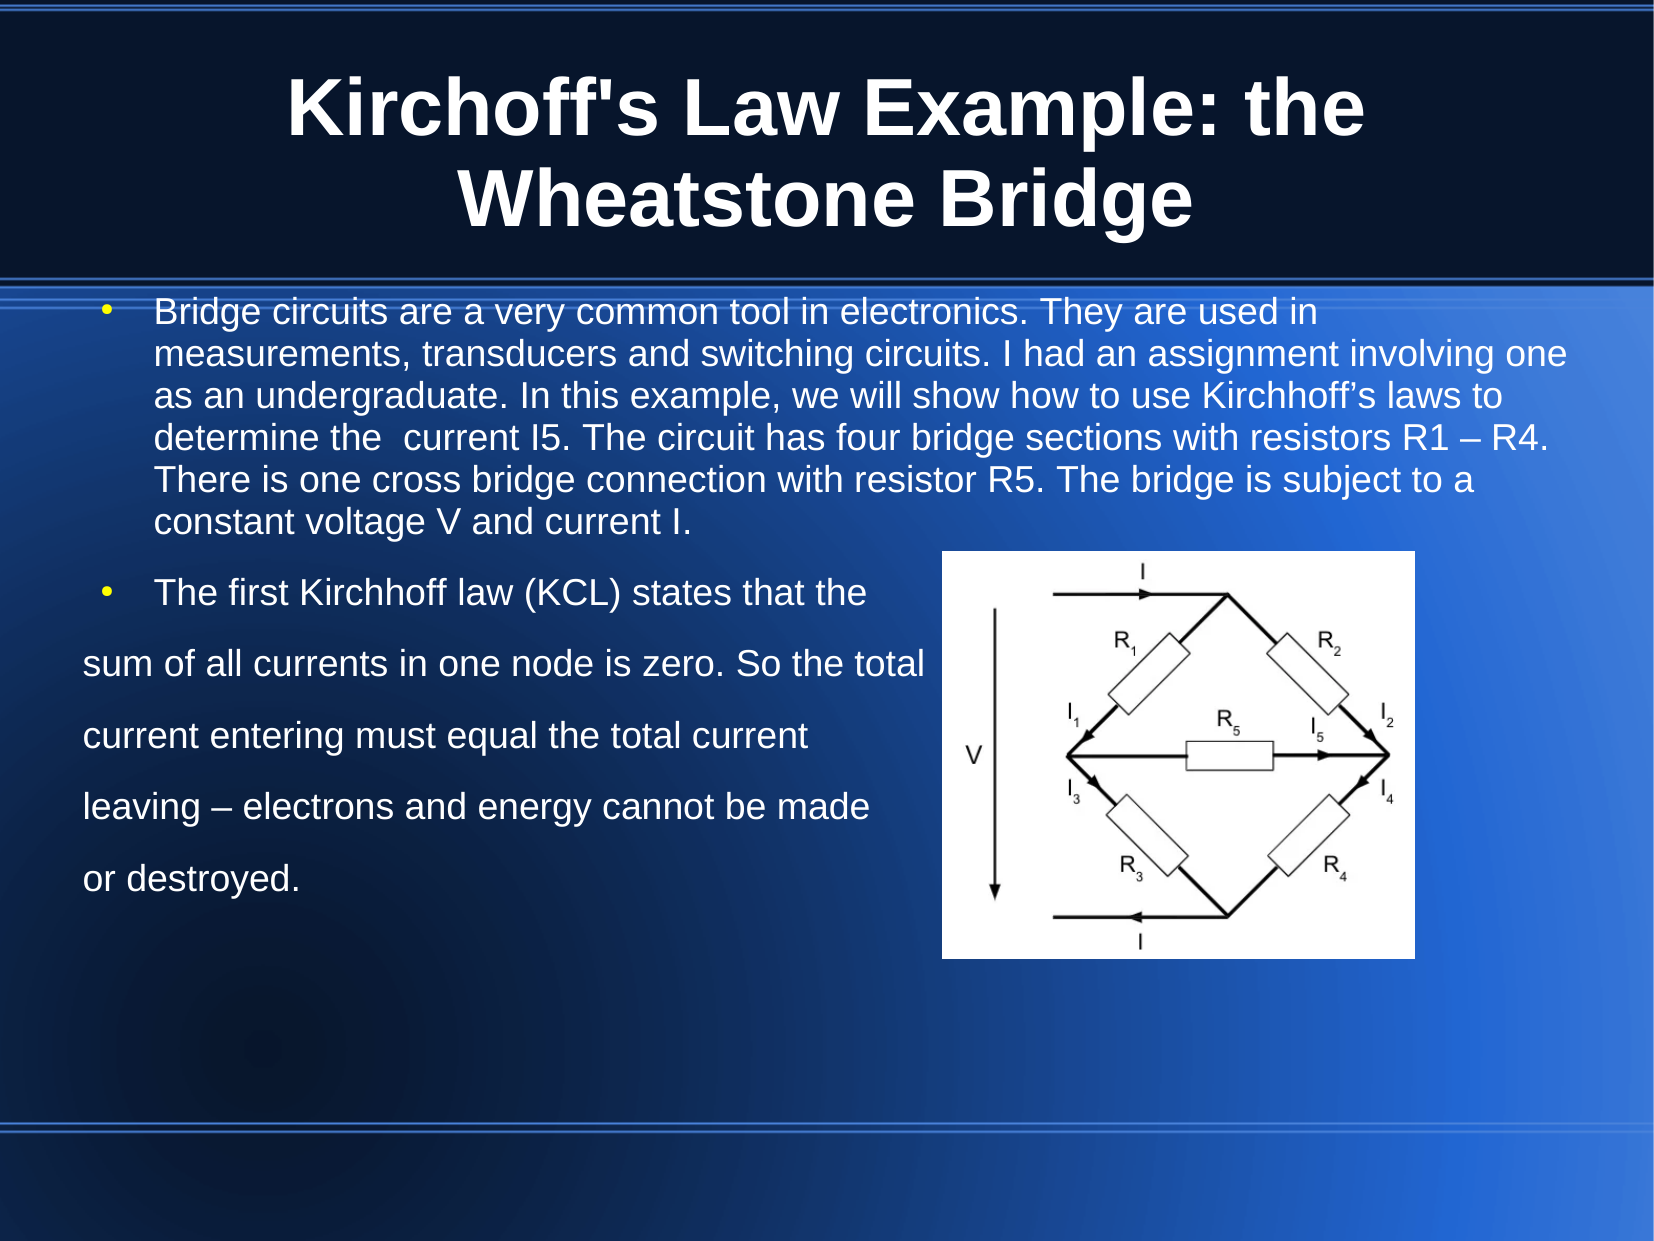

# Kirchoff's Law Example: the Wheatstone Bridge
Bridge circuits are a very common tool in electronics. They are used in measurements, transducers and switching circuits. I had an assignment involving one as an undergraduate. In this example, we will show how to use Kirchhoff’s laws to determine the current I5. The circuit has four bridge sections with resistors R1 – R4. There is one cross bridge connection with resistor R5. The bridge is subject to a constant voltage V and current I.
The first Kirchhoff law (KCL) states that the
sum of all currents in one node is zero. So the total
current entering must equal the total current
leaving – electrons and energy cannot be made
or destroyed.